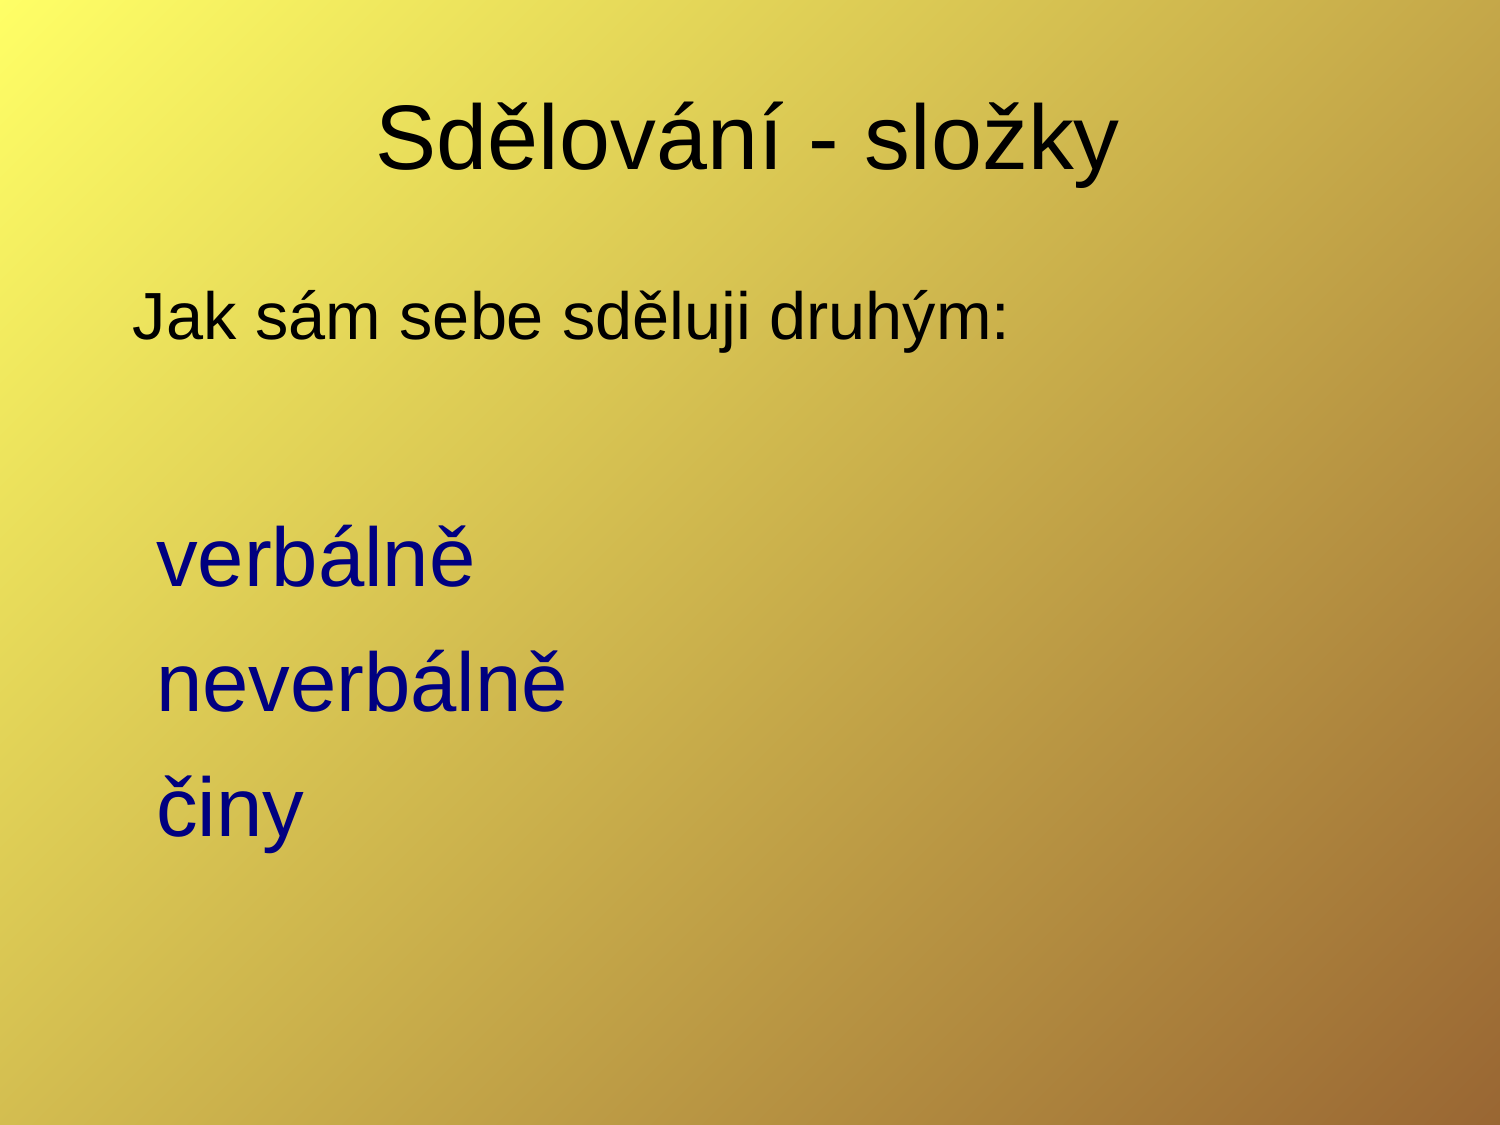

# Sdělování - složky
Jak sám sebe sděluji druhým:
 verbálně
 neverbálně
 činy